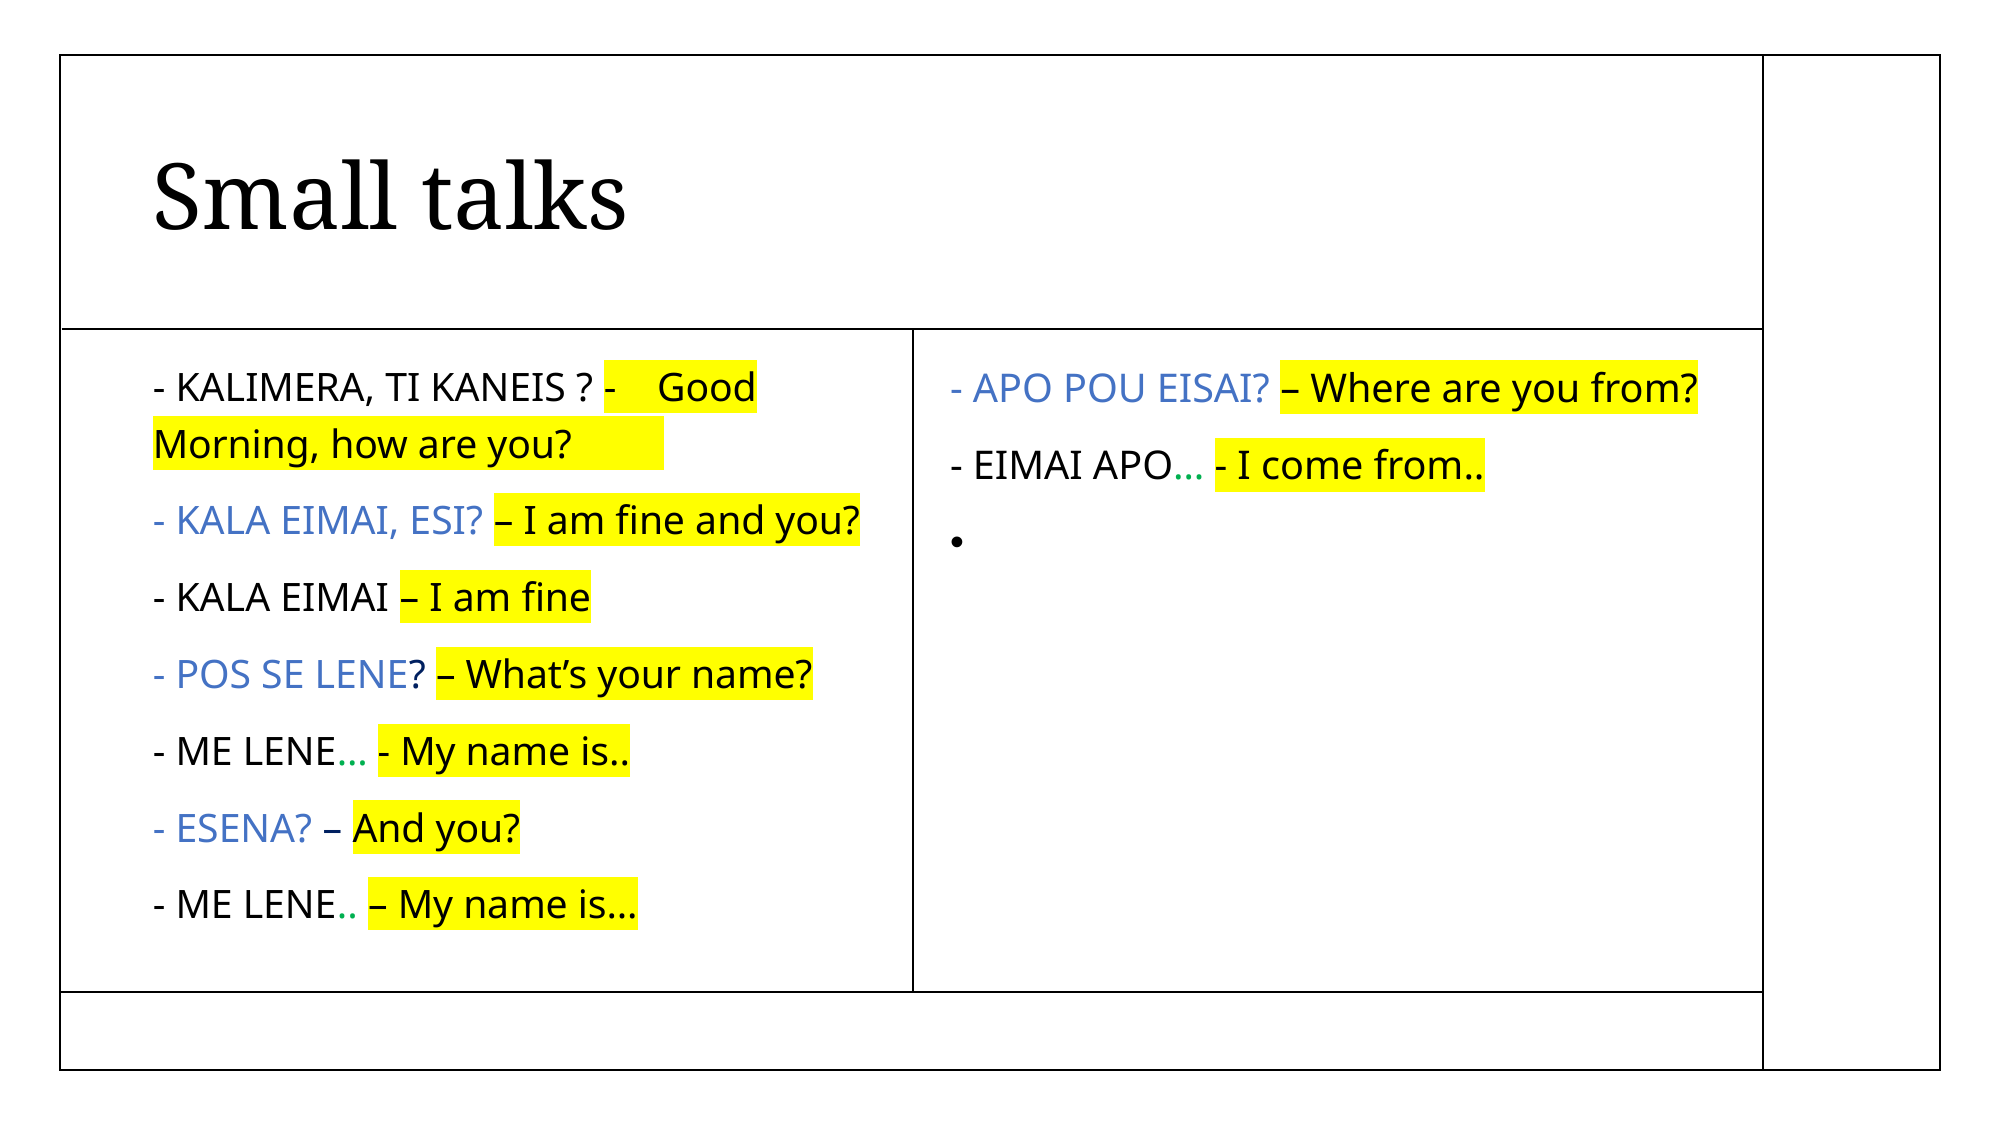

# Small talks
- KALIMERA, TI KANEIS ? - Good Morning, how are you?
- KALA EIMAI, ESI? – I am fine and you?
- KALA EIMAI – I am fine
- POS SE LENE? – What’s your name?
- ME LENE… - My name is..
- ESENA? – And you?
- ME LENE.. – My name is…
- APO POU EISAI? – Where are you from?
- EIMAI APO… - I come from..